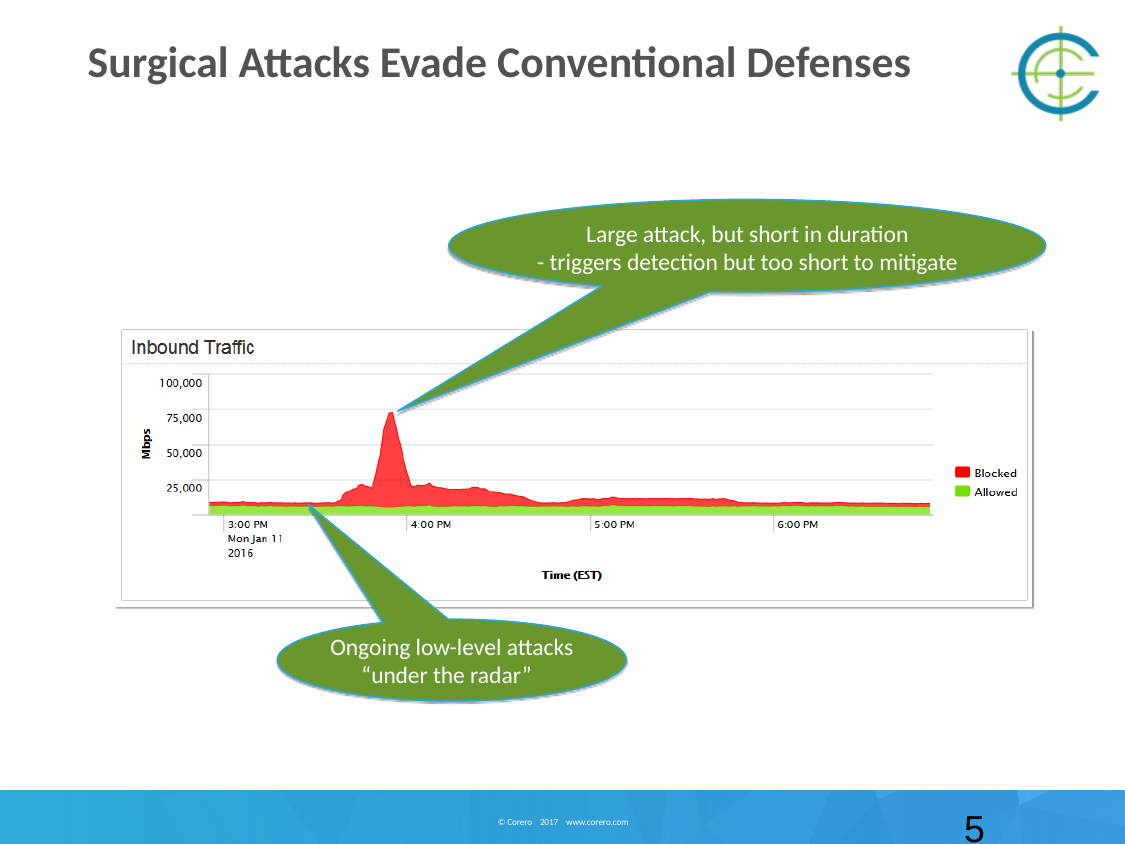

# Surgical Attacks Evade Conventional Defenses
Large attack, but short in duration
- triggers detection but too short to mitigate
Ongoing low-level attacks “under the radar”